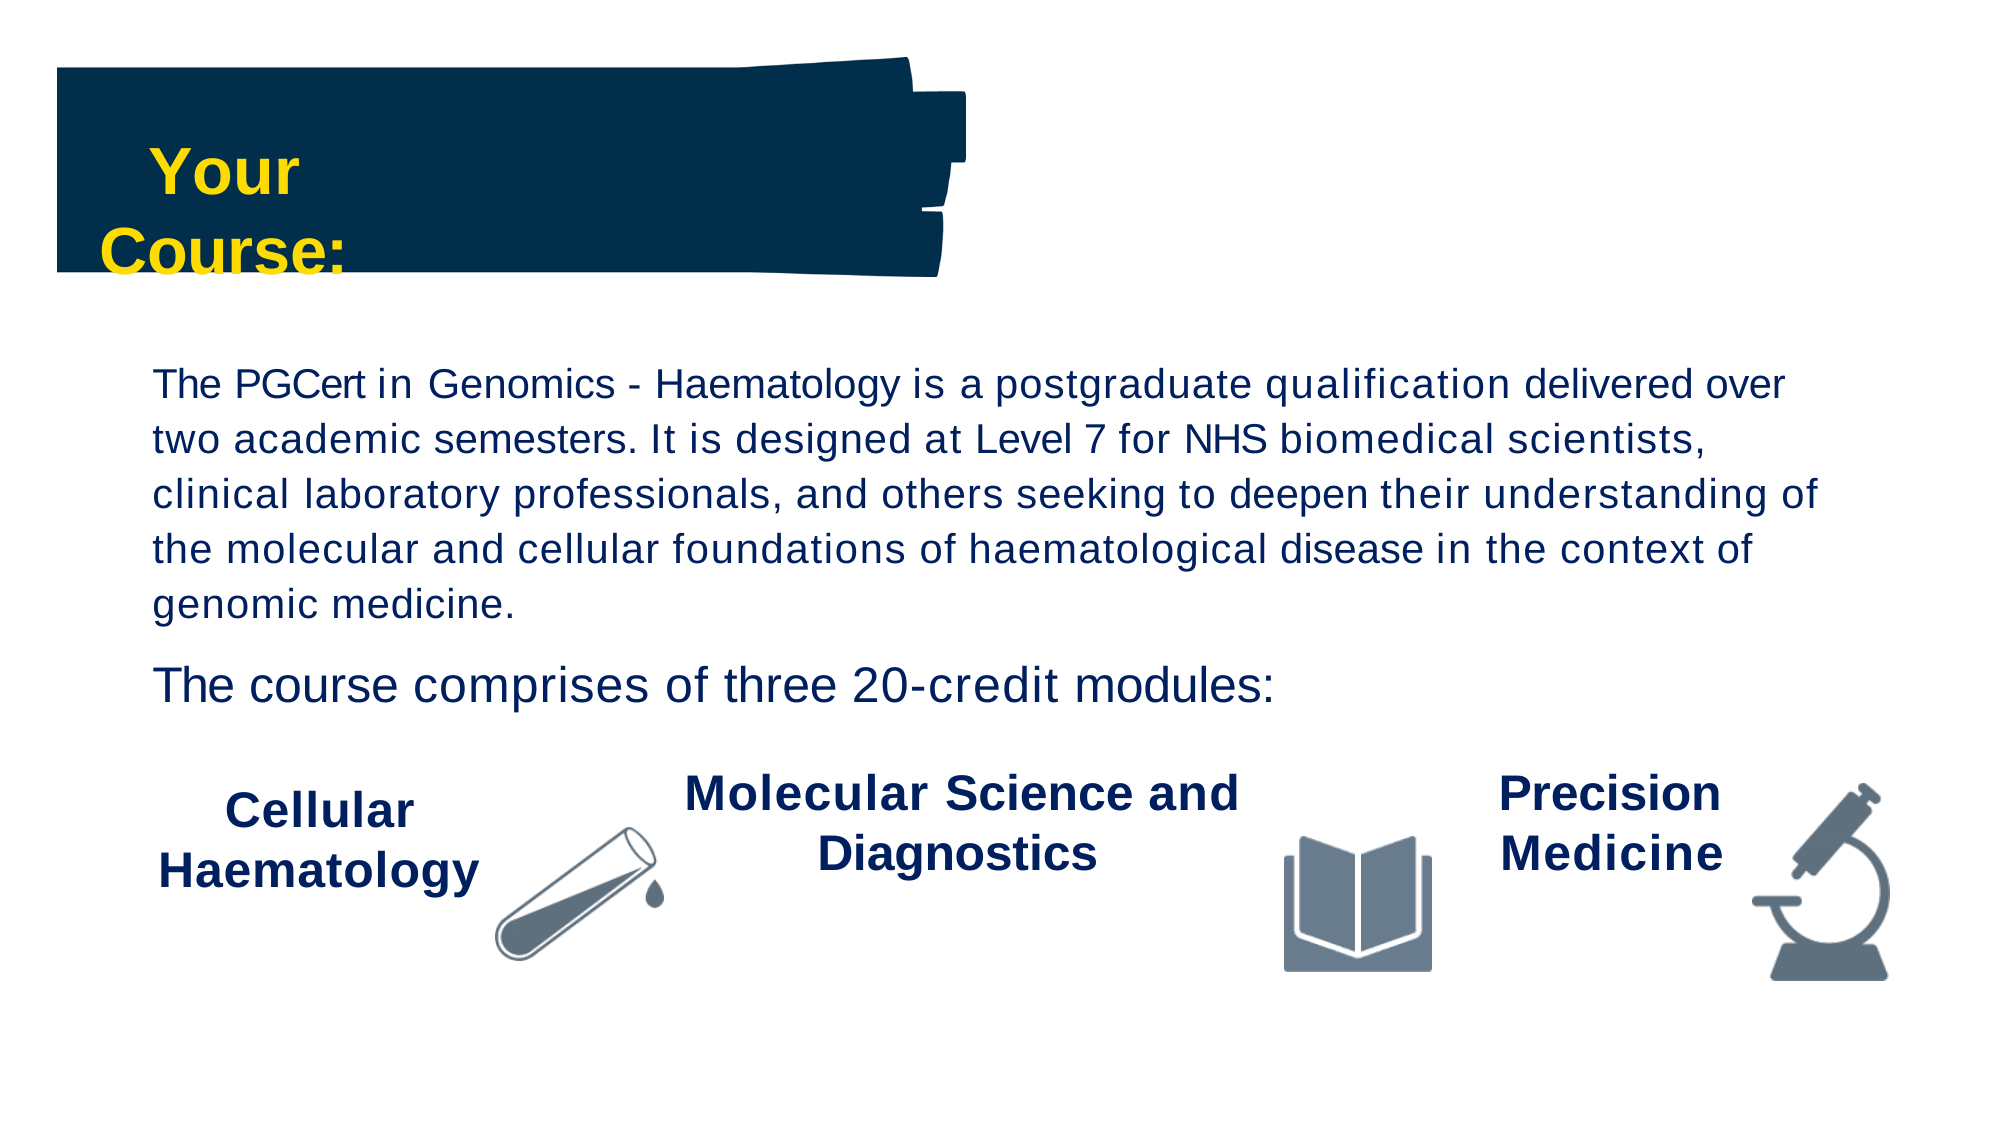

# Your Course:
The PGCert in Genomics - Haematology is a postgraduate qualification delivered over two academic semesters. It is designed at Level 7 for NHS biomedical scientists, clinical laboratory professionals, and others seeking to deepen their understanding of the molecular and cellular foundations of haematological disease in the context of genomic medicine.
The course comprises of three 20-credit modules:
Molecular Science and Diagnostics
Precision Medicine
Cellular Haematology